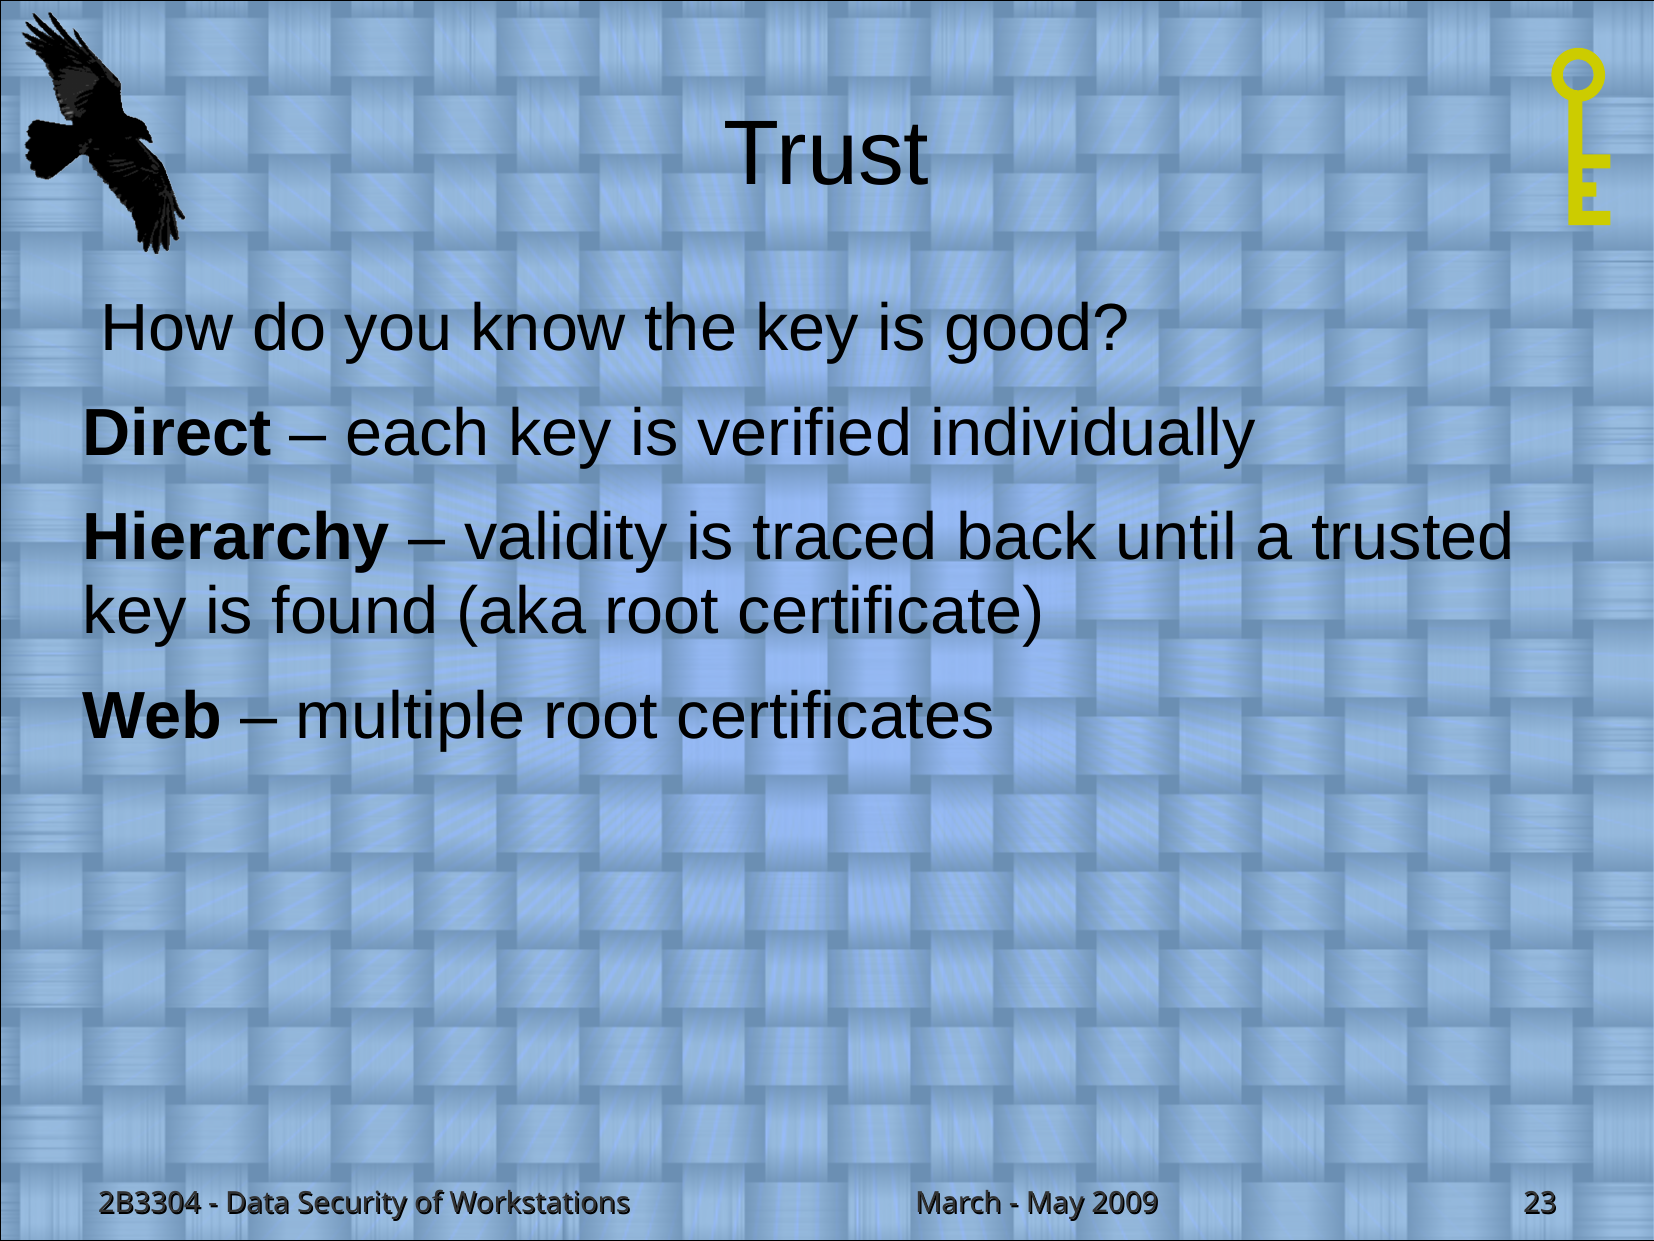

# Trust
How do you know the key is good?
Direct – each key is verified individually
Hierarchy – validity is traced back until a trusted key is found (aka root certificate)
Web – multiple root certificates